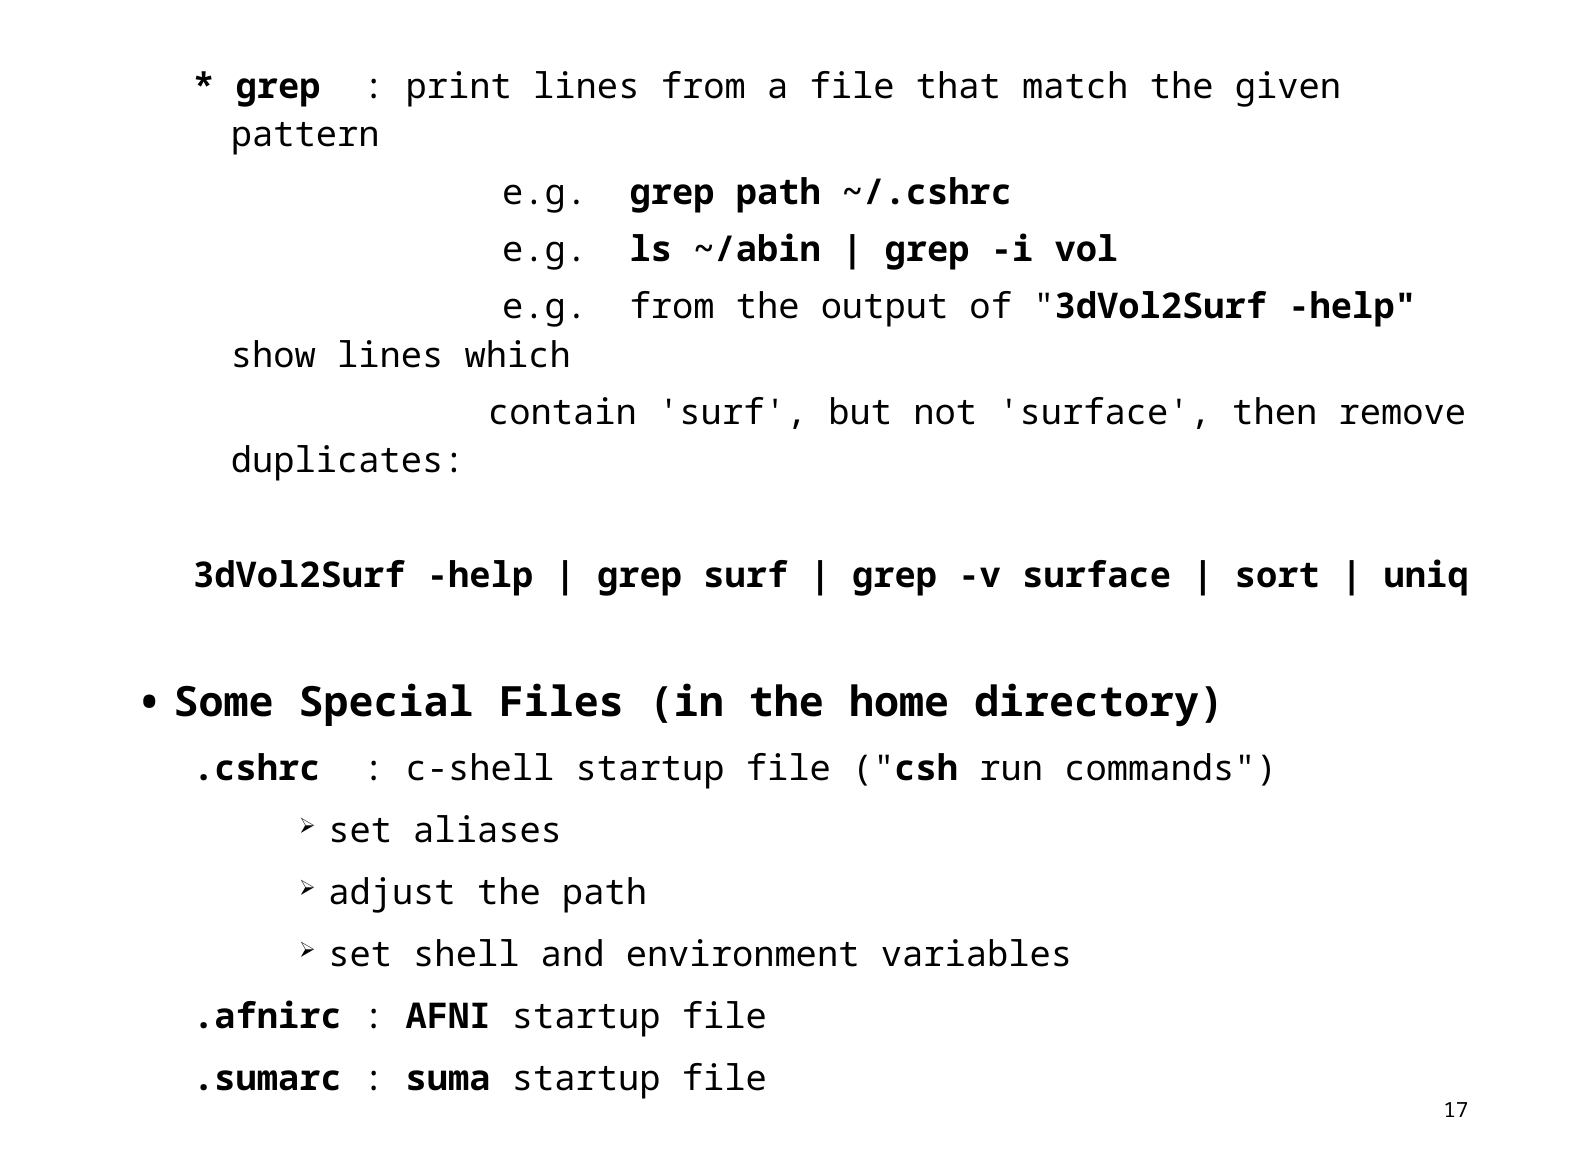

# * grep : print lines from a file that match the given pattern
		 e.g. grep path ~/.cshrc
		 e.g. ls ~/abin | grep -i vol
		 e.g. from the output of "3dVol2Surf -help" show lines which
			 contain 'surf', but not 'surface', then remove duplicates:
3dVol2Surf -help | grep surf | grep -v surface | sort | uniq
Some Special Files (in the home directory)
.cshrc : c-shell startup file ("csh run commands")
set aliases
adjust the path
set shell and environment variables
.afnirc : AFNI startup file
.sumarc : suma startup file
.login : commands run at the start of a login shell (e.g. a terminal window)
.logout : commands run before exiting a login shell
.tcshrc : t-shell startup file (if it does not exist, the .cshrc file will be used)